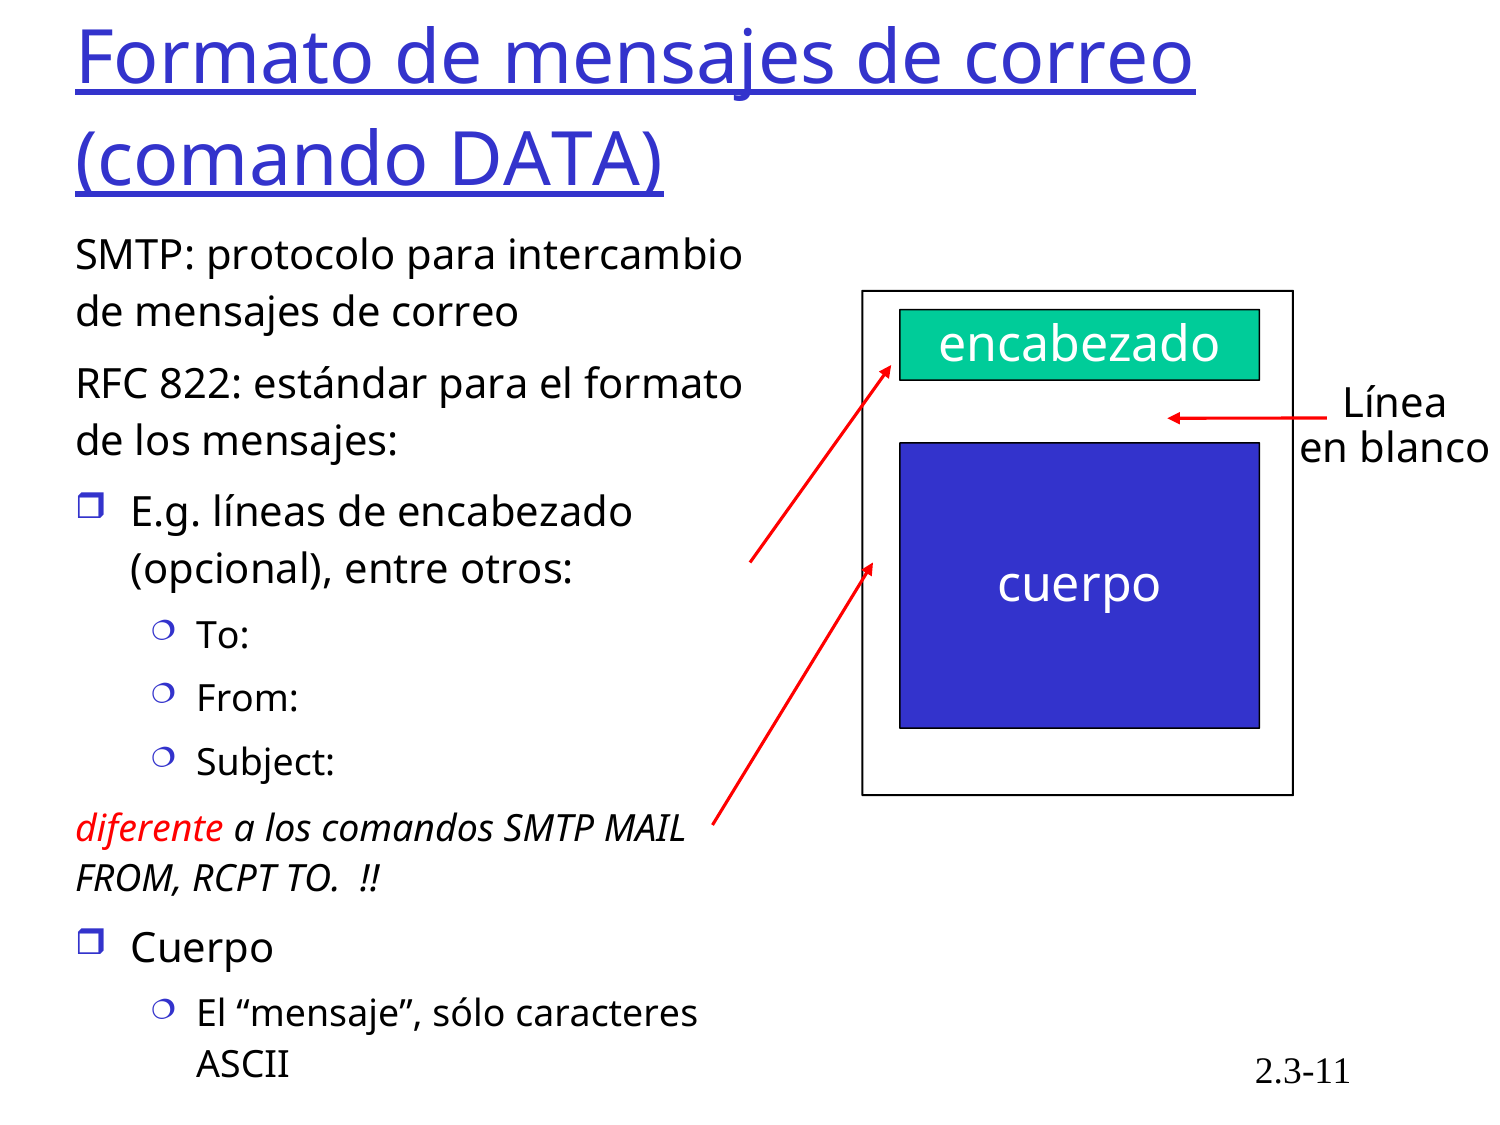

# Formato de mensajes de correo (comando DATA)‏
SMTP: protocolo para intercambio de mensajes de correo
RFC 822: estándar para el formato de los mensajes:
E.g. líneas de encabezado (opcional), entre otros:
To:
From:
Subject:
diferente a los comandos SMTP MAIL FROM, RCPT TO. !!
Cuerpo
El “mensaje”, sólo caracteres ASCII
encabezado
cuerpo
Línea
en blanco